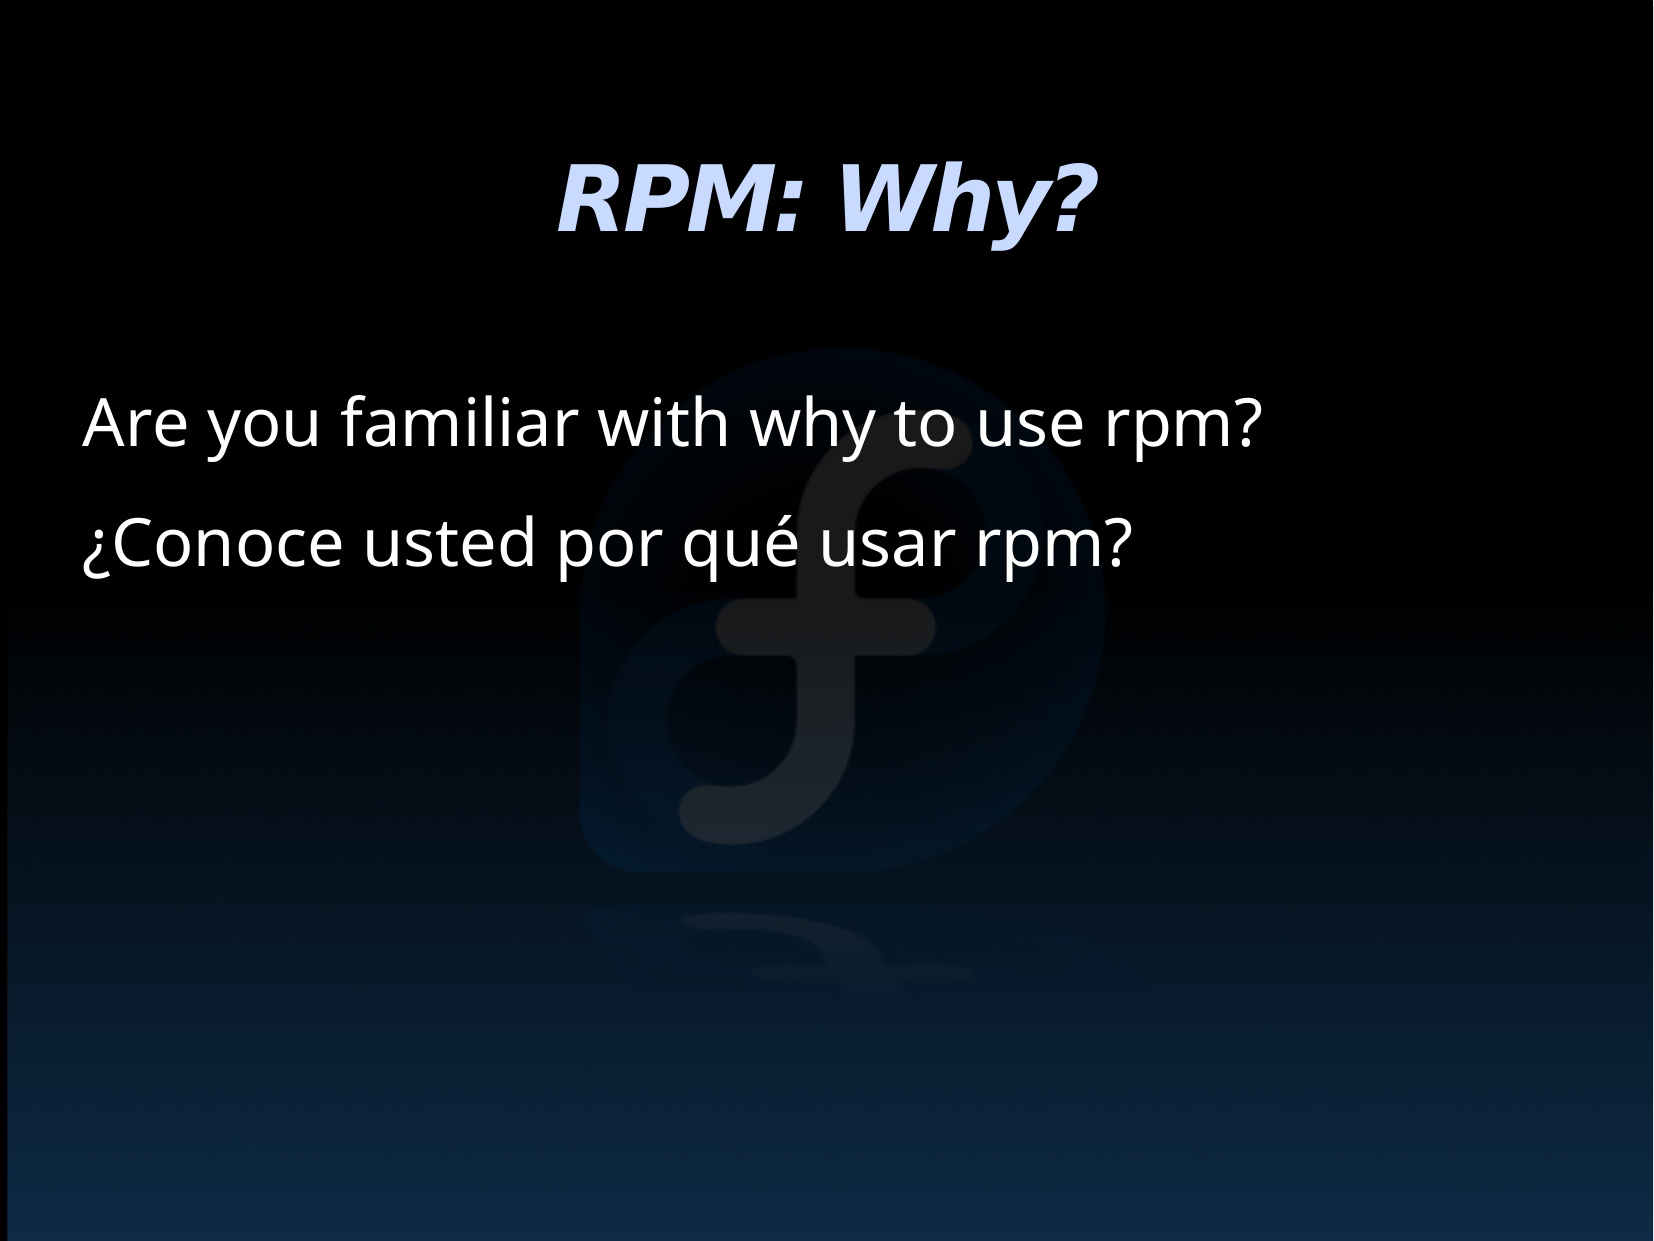

# RPM: Why?
Are you familiar with why to use rpm?
¿Conoce usted por qué usar rpm?